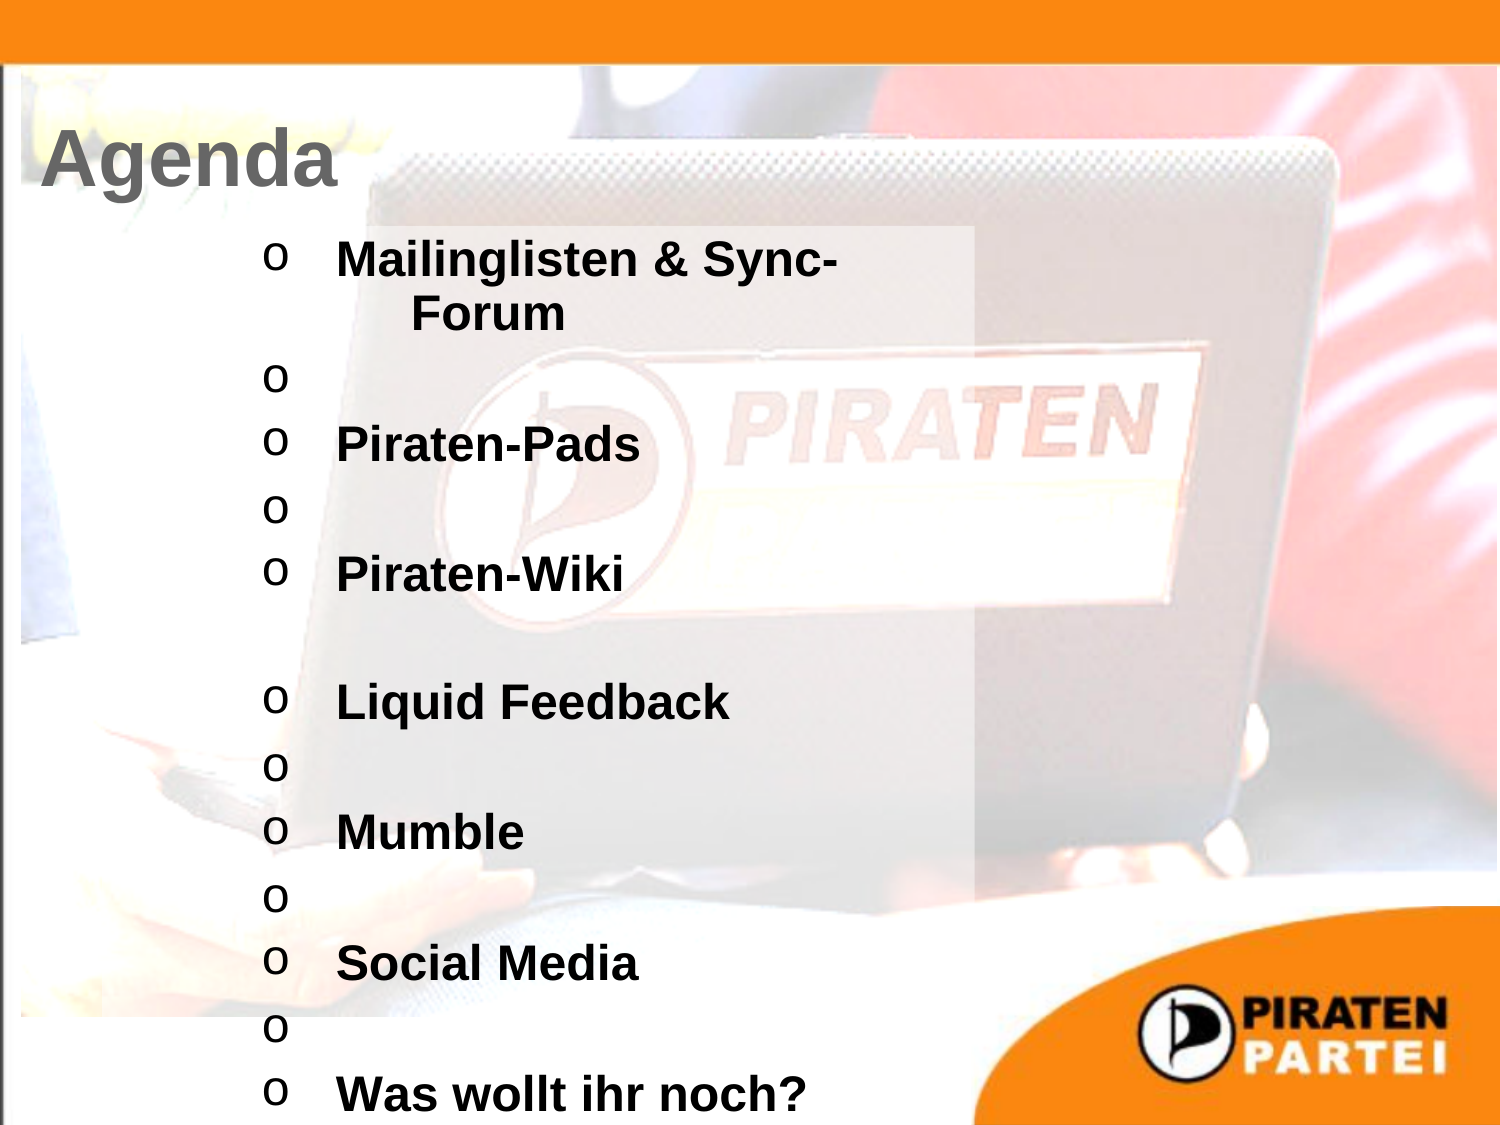

Agenda
# Mailinglisten & Sync-Forum
Piraten-Pads
Piraten-Wiki
Liquid Feedback
Mumble
Social Media
Was wollt ihr noch?